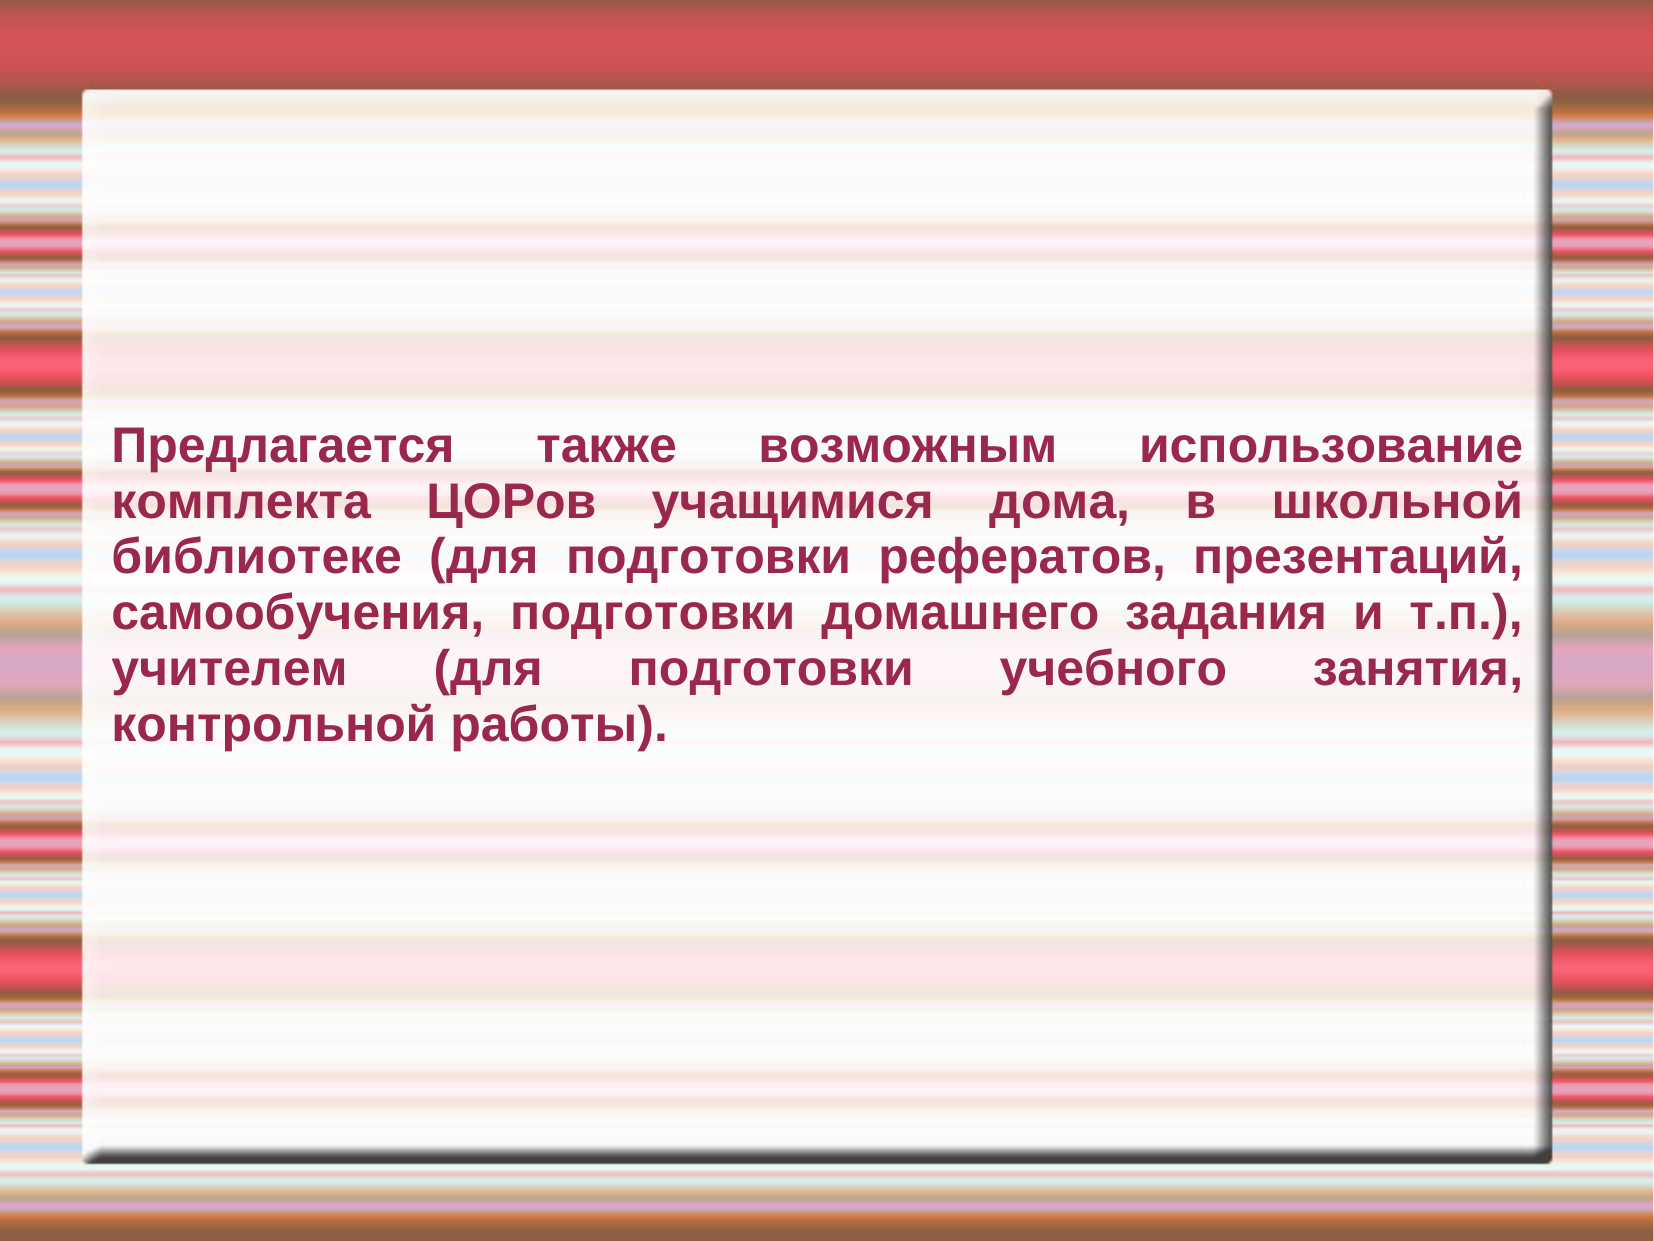

# Предлагается также возможным использование комплекта ЦОРов учащимися дома, в школьной библиотеке (для подготовки рефератов, презентаций, самообучения, подготовки домашнего задания и т.п.), учителем (для подготовки учебного занятия, контрольной работы).